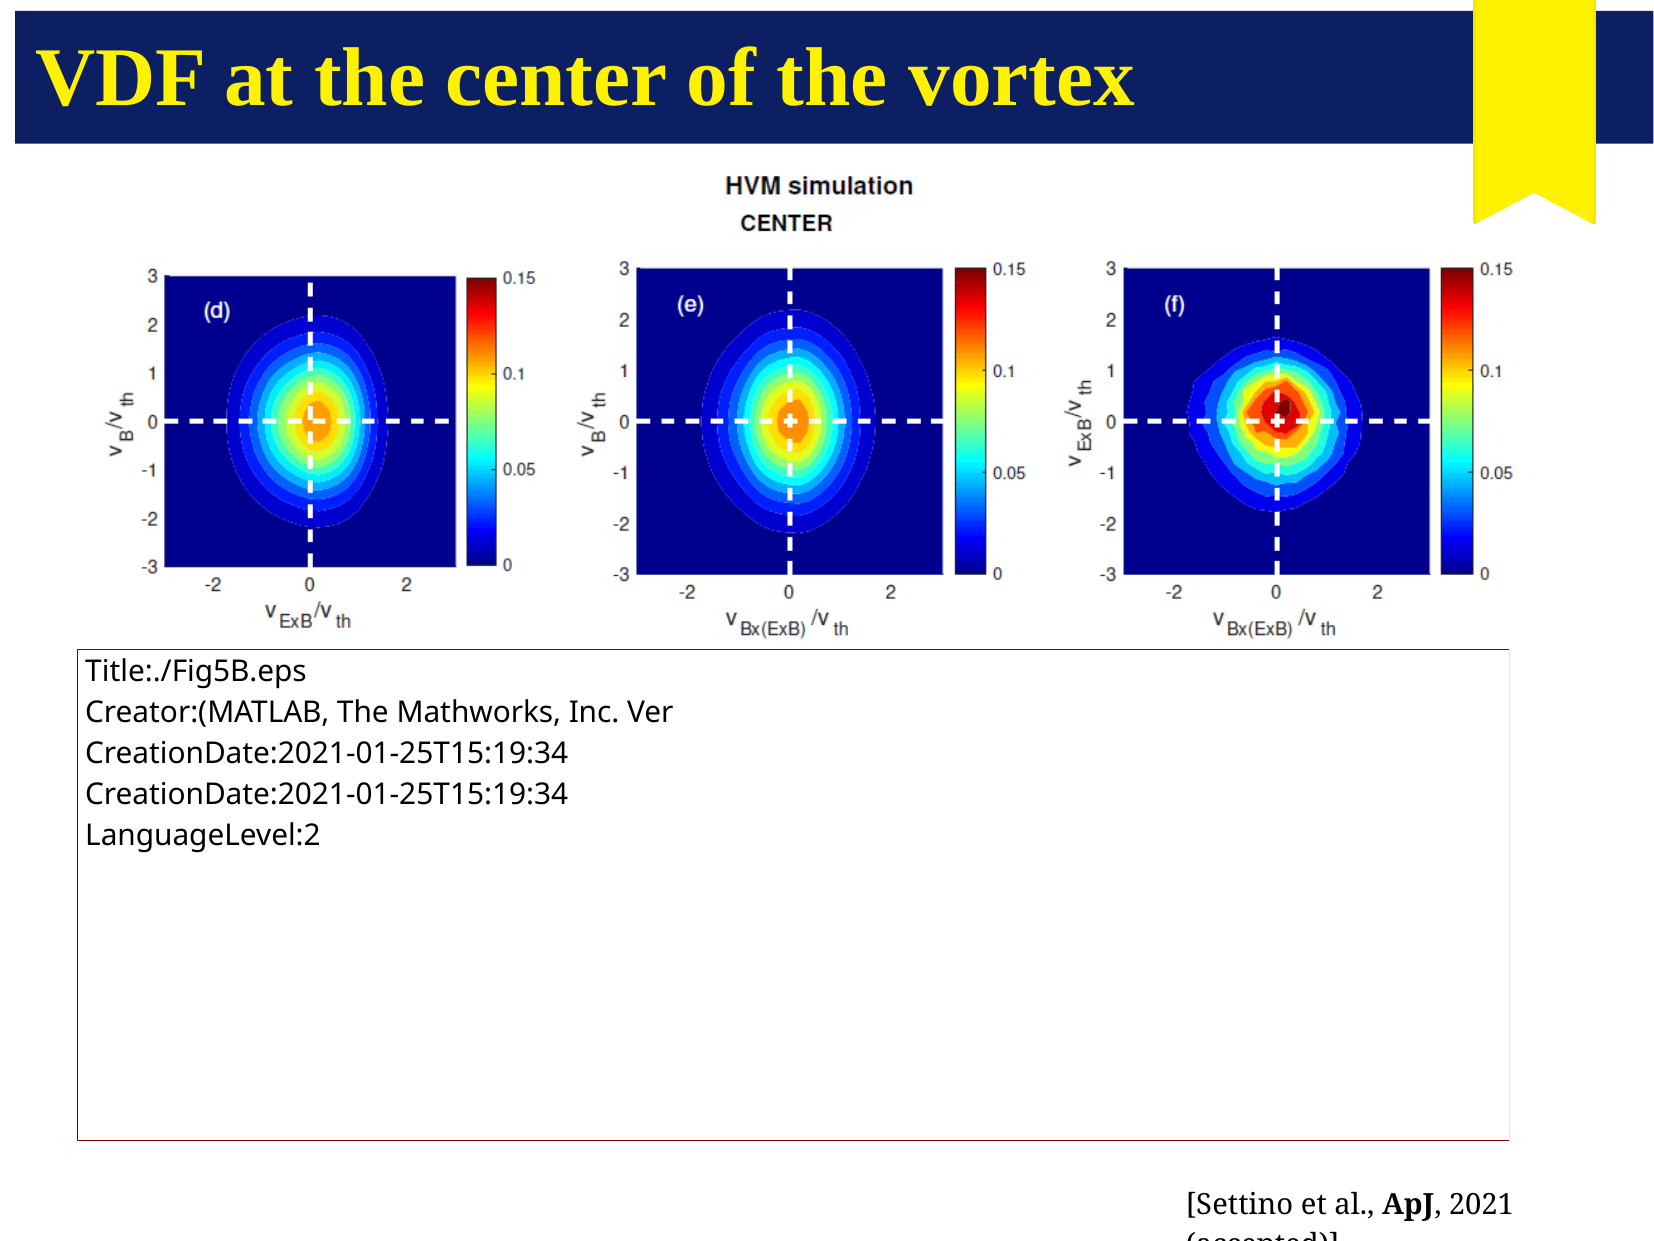

# VDF at the center of the vortex
[Settino et al., ApJ, 2021 (accepted)]